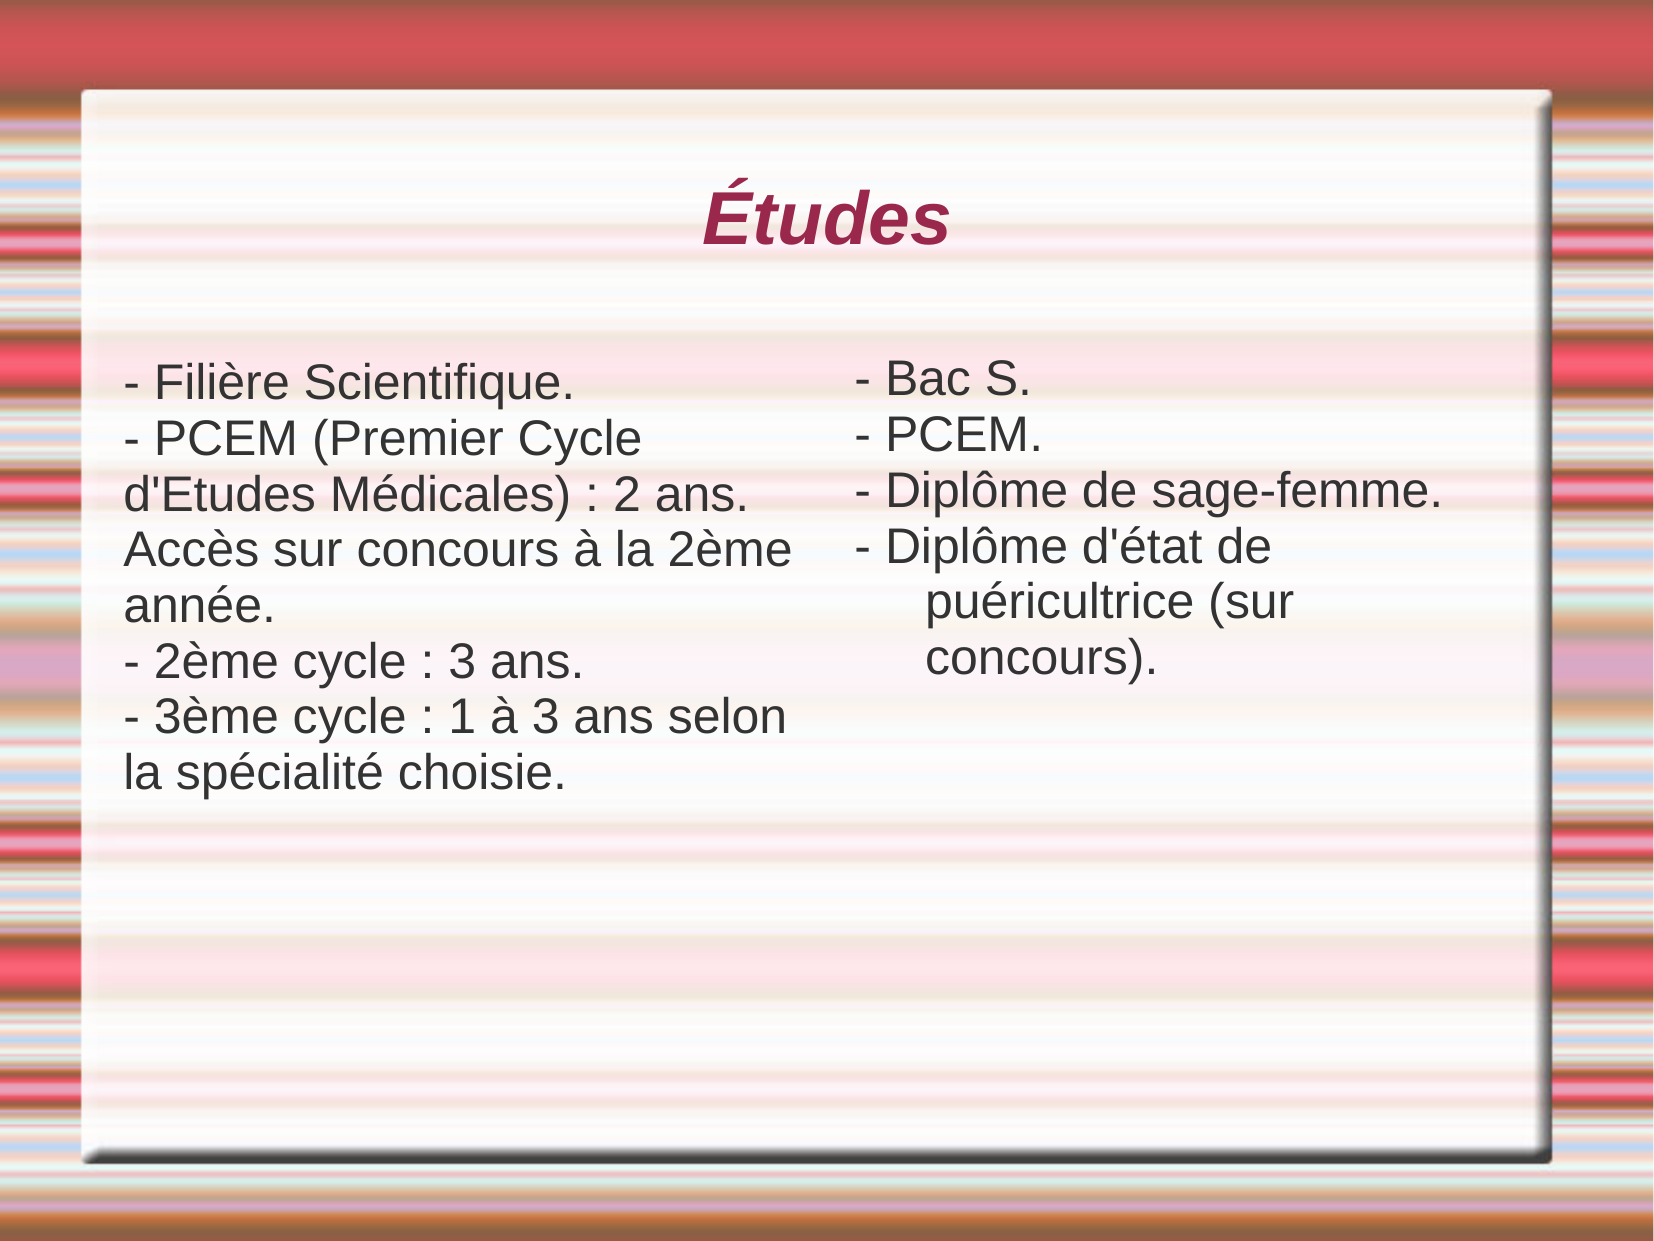

# Études
- Bac S.
- PCEM.
- Diplôme de sage-femme.
- Diplôme d'état de puéricultrice (sur concours).
- Filière Scientifique.
- PCEM (Premier Cycle d'Etudes Médicales) : 2 ans. Accès sur concours à la 2ème année.
- 2ème cycle : 3 ans.
- 3ème cycle : 1 à 3 ans selon la spécialité choisie.